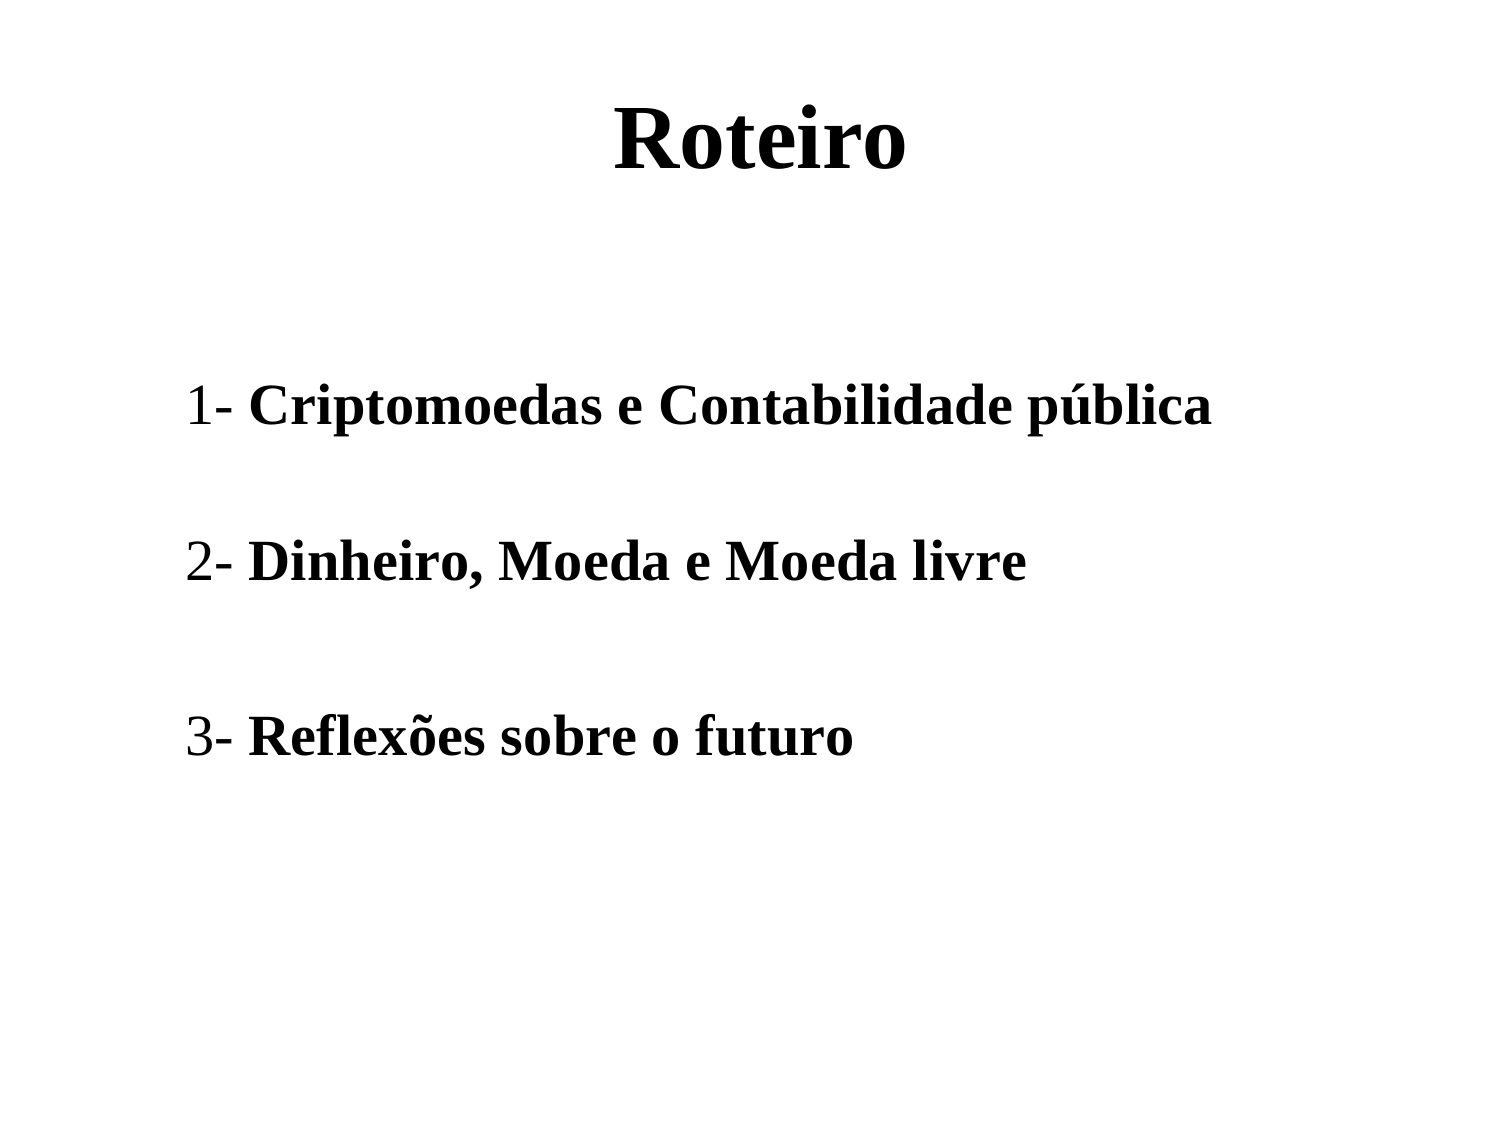

# Roteiro
1- Criptomoedas e Contabilidade pública
2- Dinheiro, Moeda e Moeda livre
3- Reflexões sobre o futuro